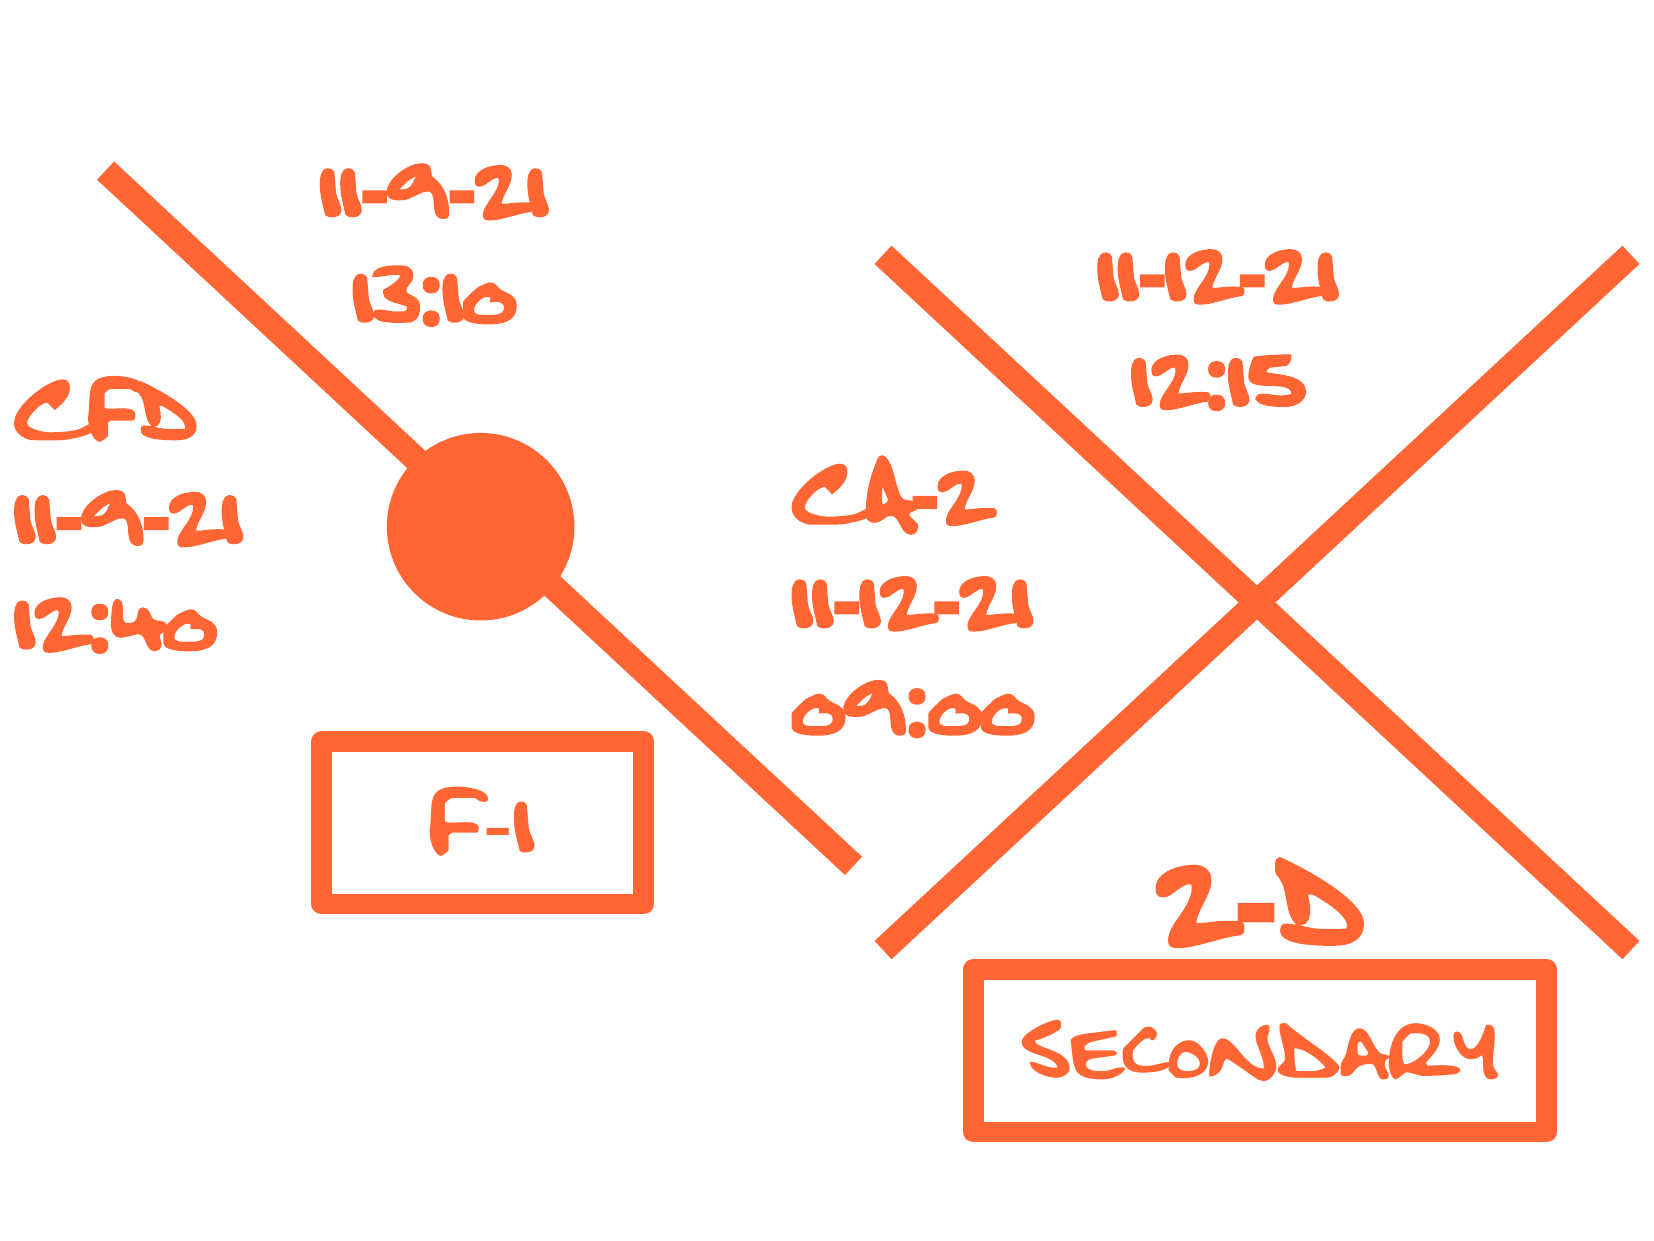

11-9-21
13:10
11-12-21
12:15
CFD
11-9-21
12:40
CA-2
11-12-21
09:00
F-1
2-D
Secondary